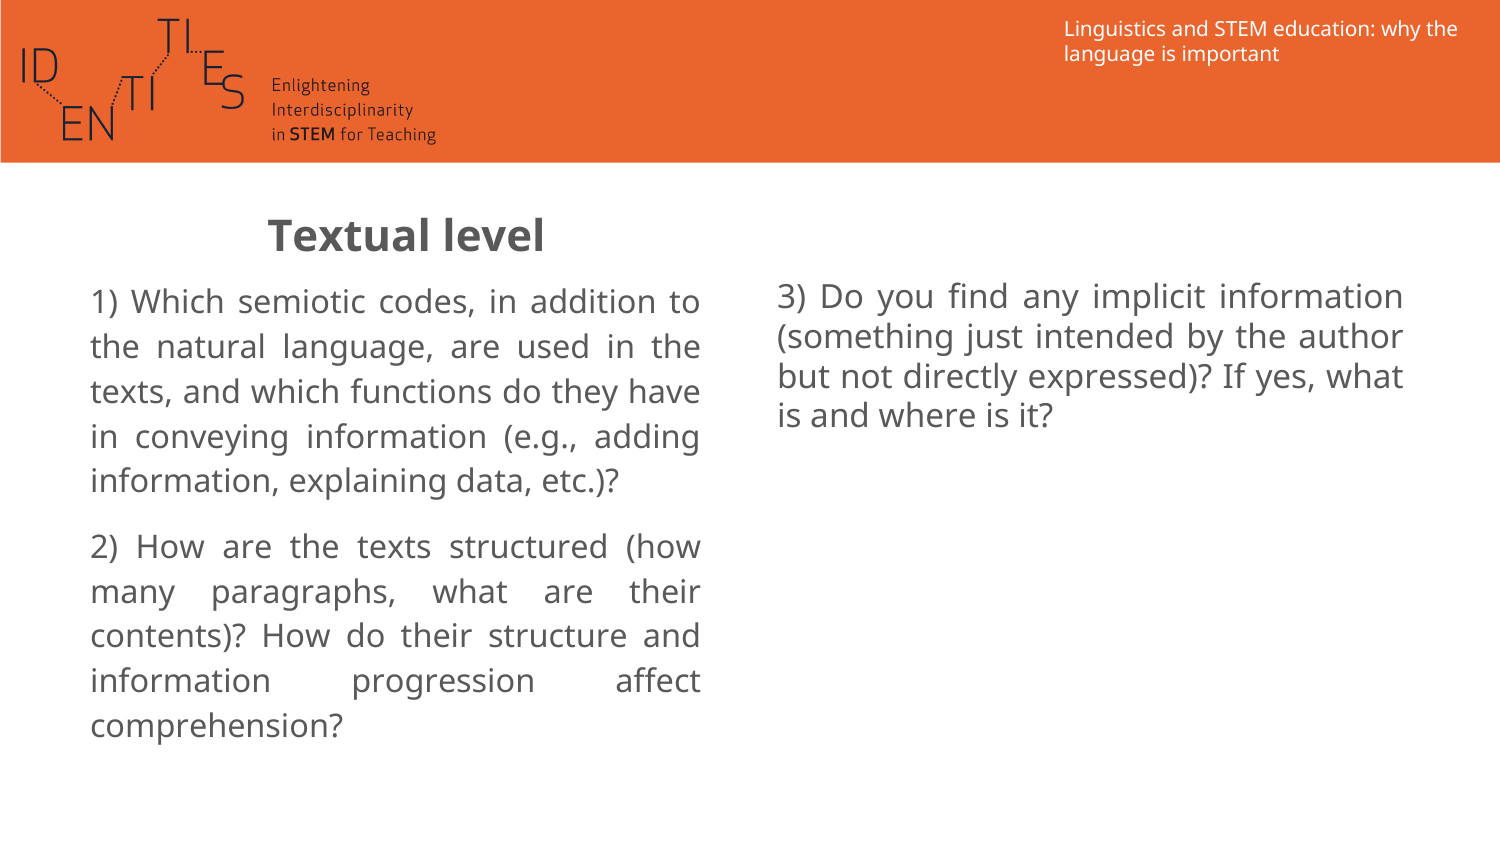

Linguistics and STEM education: why the language is important
#
Textual level
1) Which semiotic codes, in addition to the natural language, are used in the texts, and which functions do they have in conveying information (e.g., adding information, explaining data, etc.)?
2) How are the texts structured (how many paragraphs, what are their contents)? How do their structure and information progression affect comprehension?
3) Do you find any implicit information (something just intended by the author but not directly expressed)? If yes, what is and where is it?